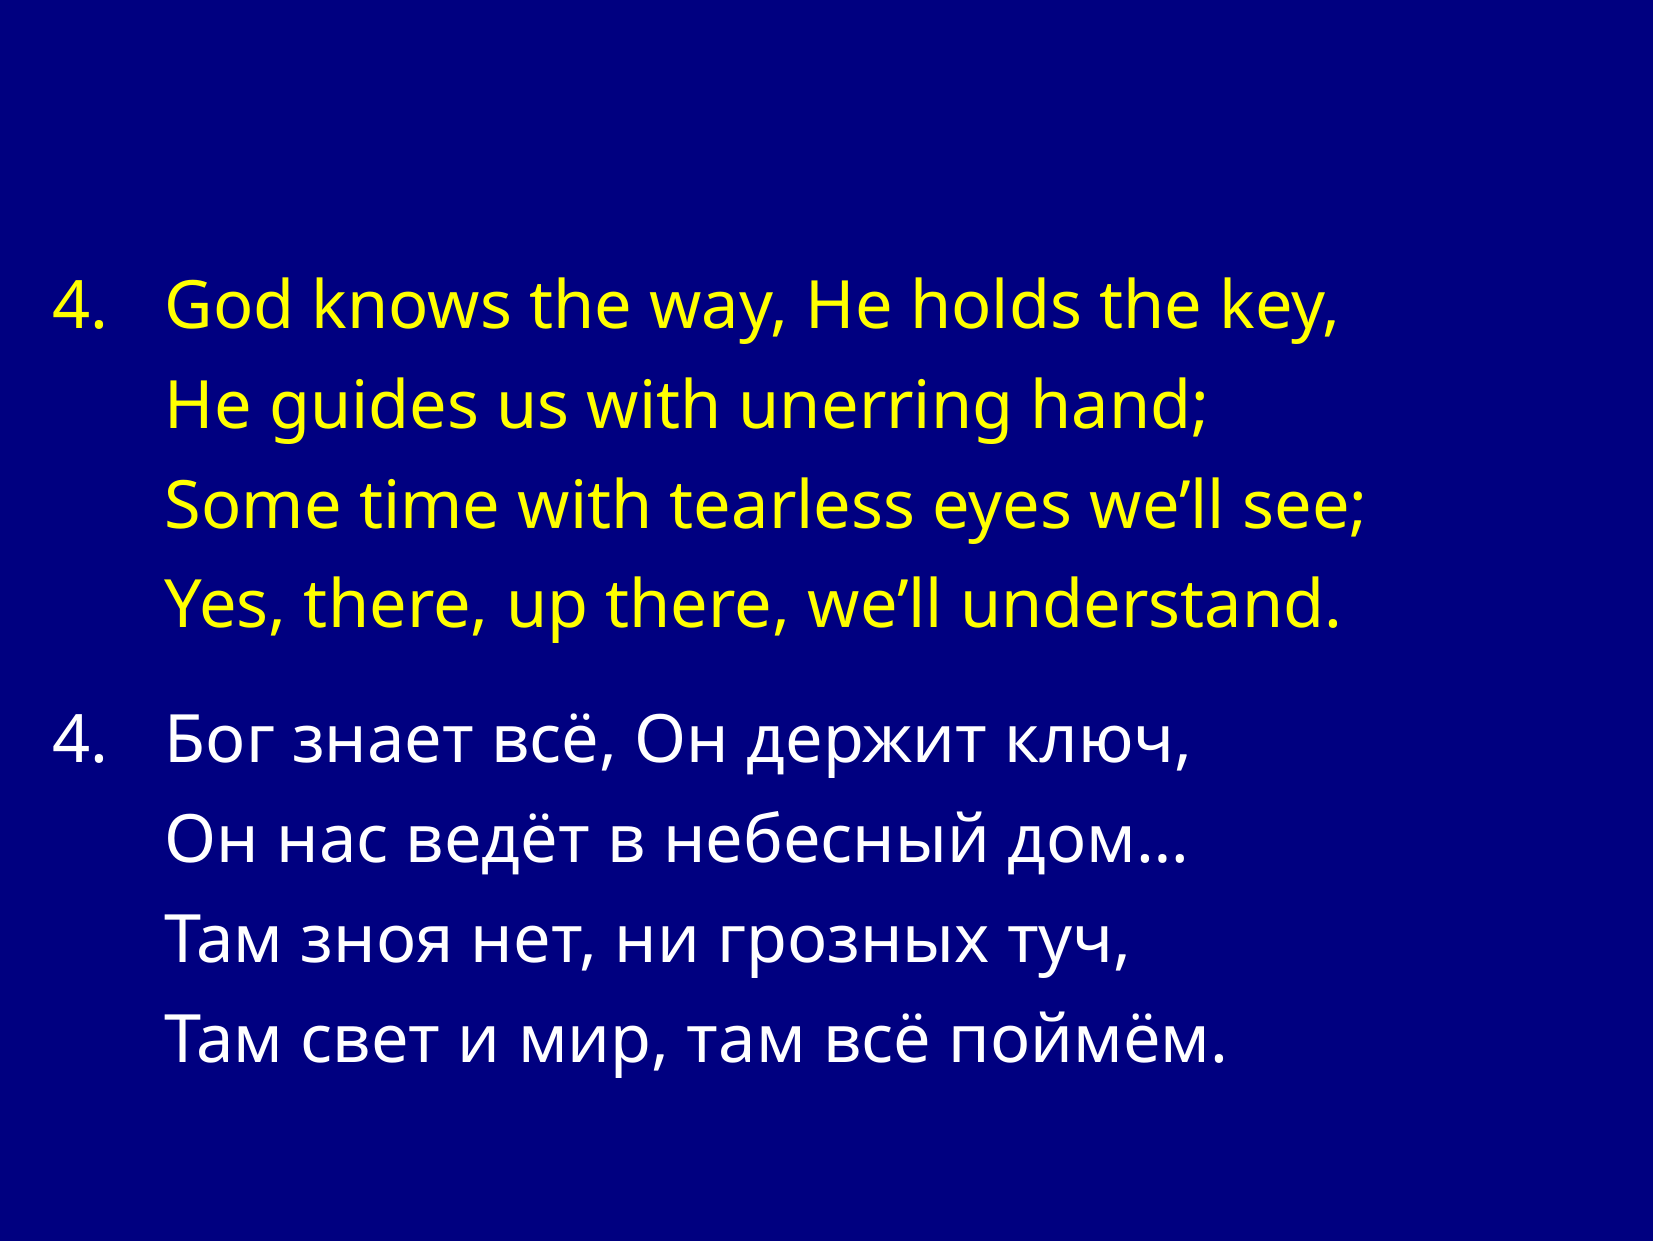

4.	God knows the way, He holds the key,
	He guides us with unerring hand;
	Some time with tearless eyes we’ll see;
	Yes, there, up there, we’ll understand.
4.	Бог знает всё, Он держит ключ,
	Он нас ведёт в небесный дом…
	Там зноя нет, ни грозных туч,
	Там свет и мир, там всё поймём.